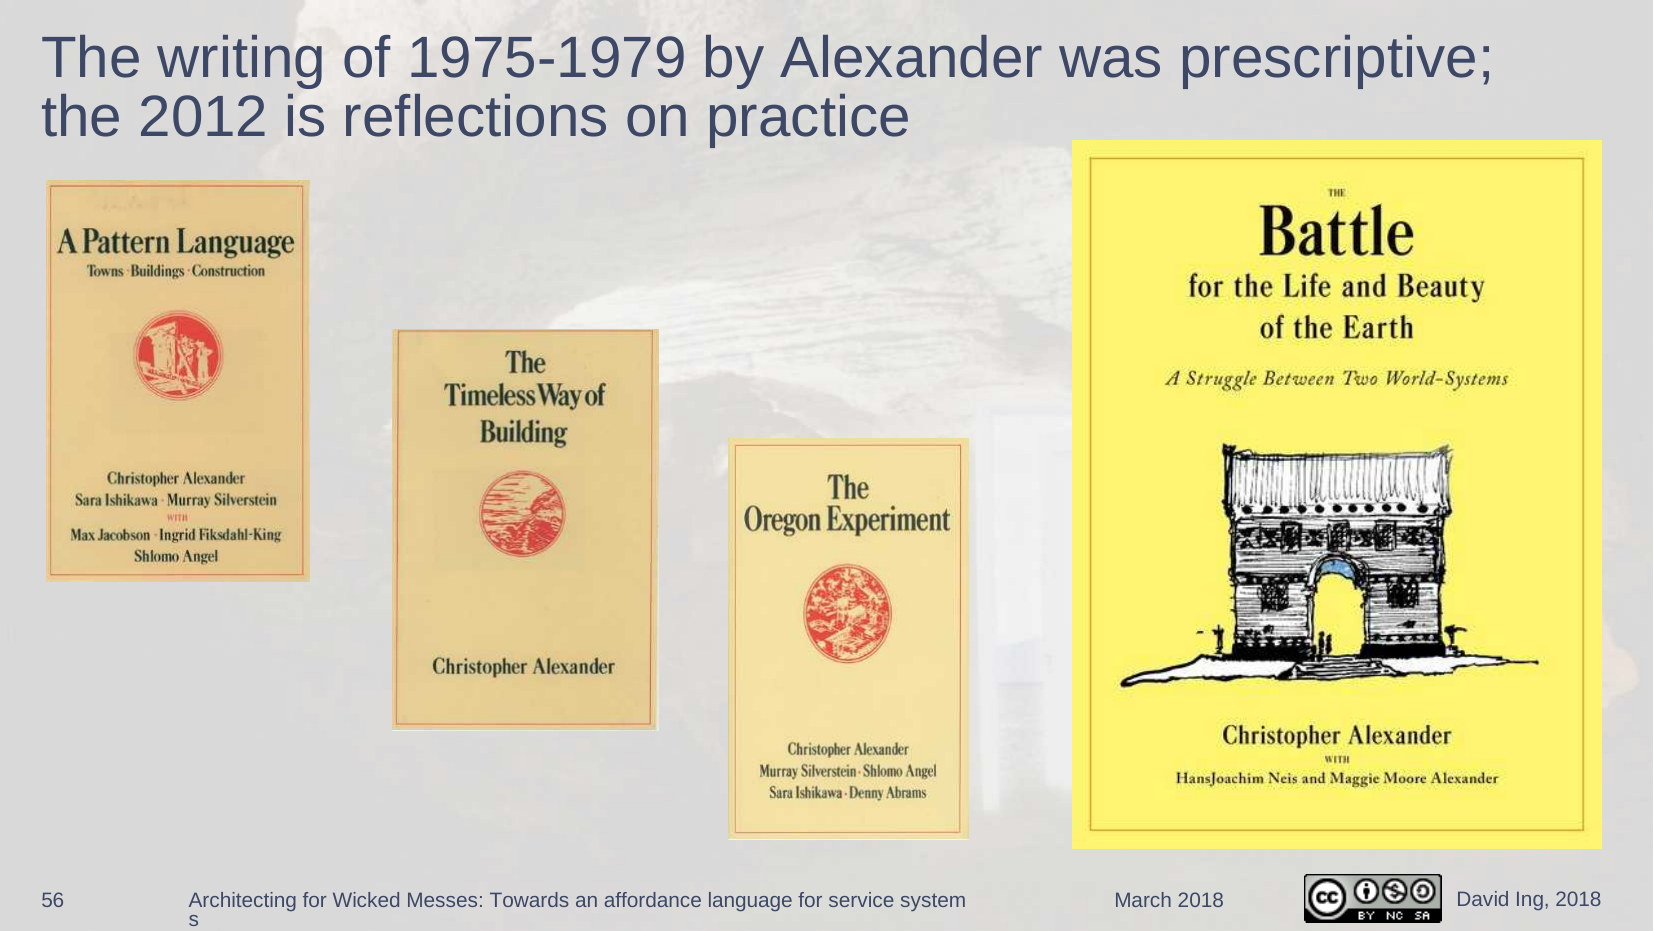

# The writing of 1975-1979 by Alexander was prescriptive; the 2012 is reflections on practice
Architecting for Wicked Messes: Towards an affordance language for service systems
March 2018
56